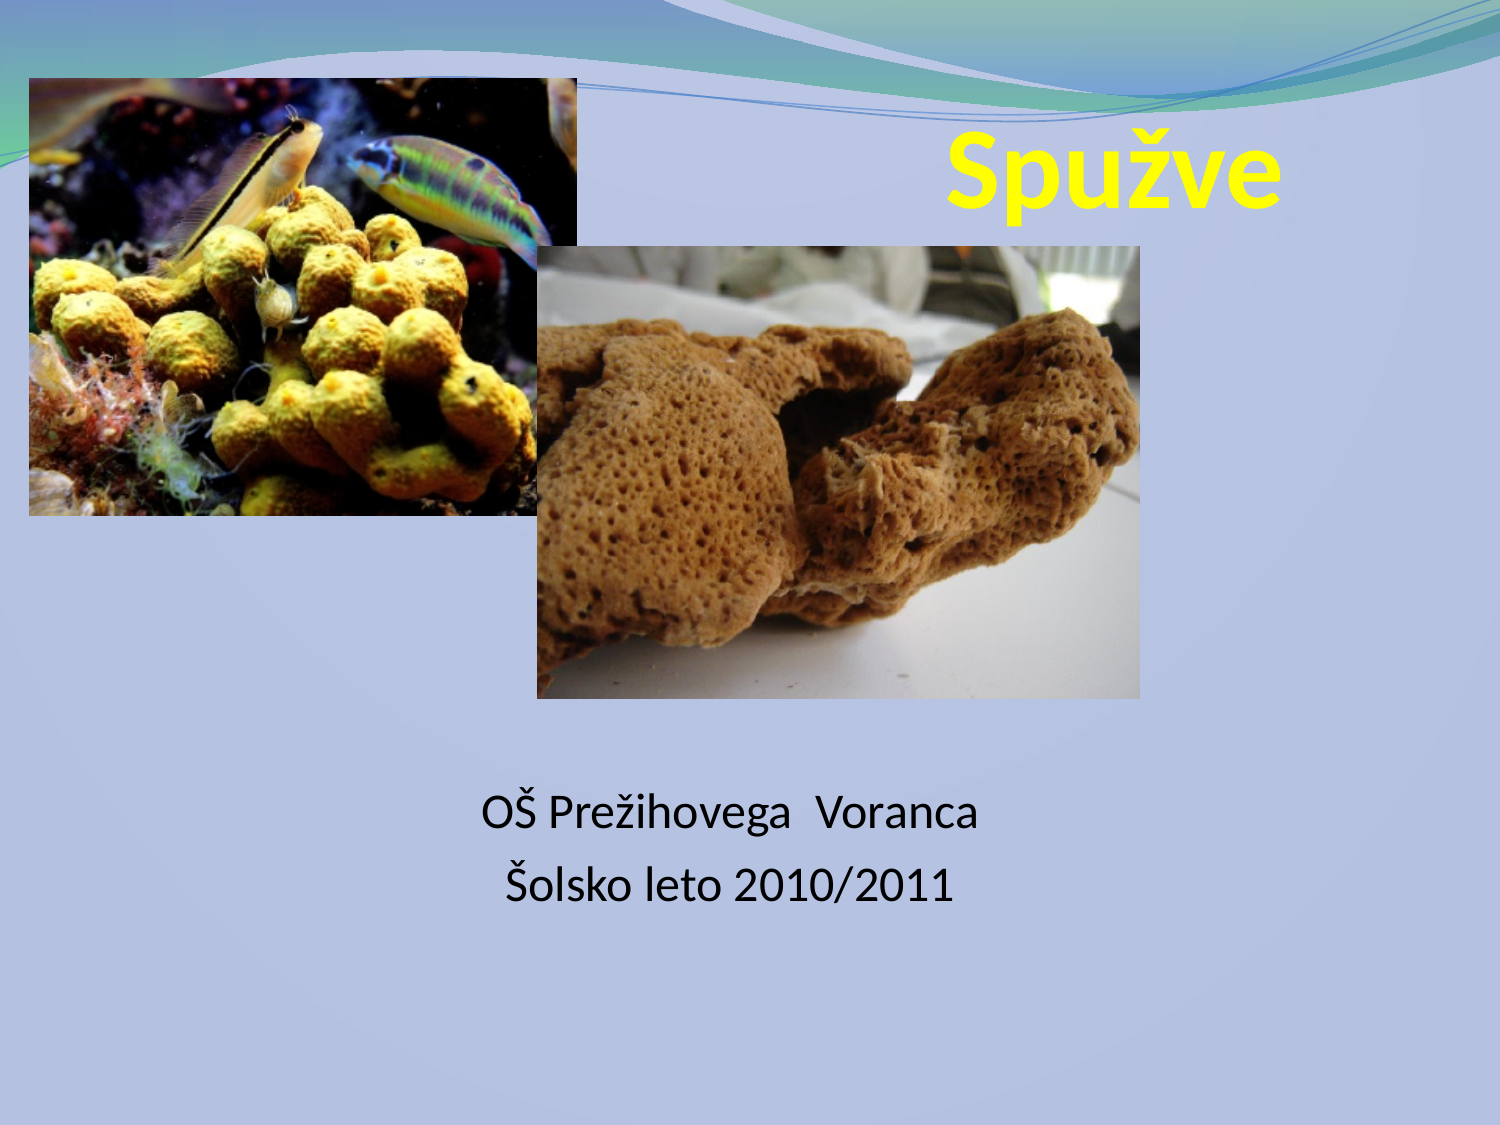

# Spužve
OŠ Prežihovega Voranca
Šolsko leto 2010/2011